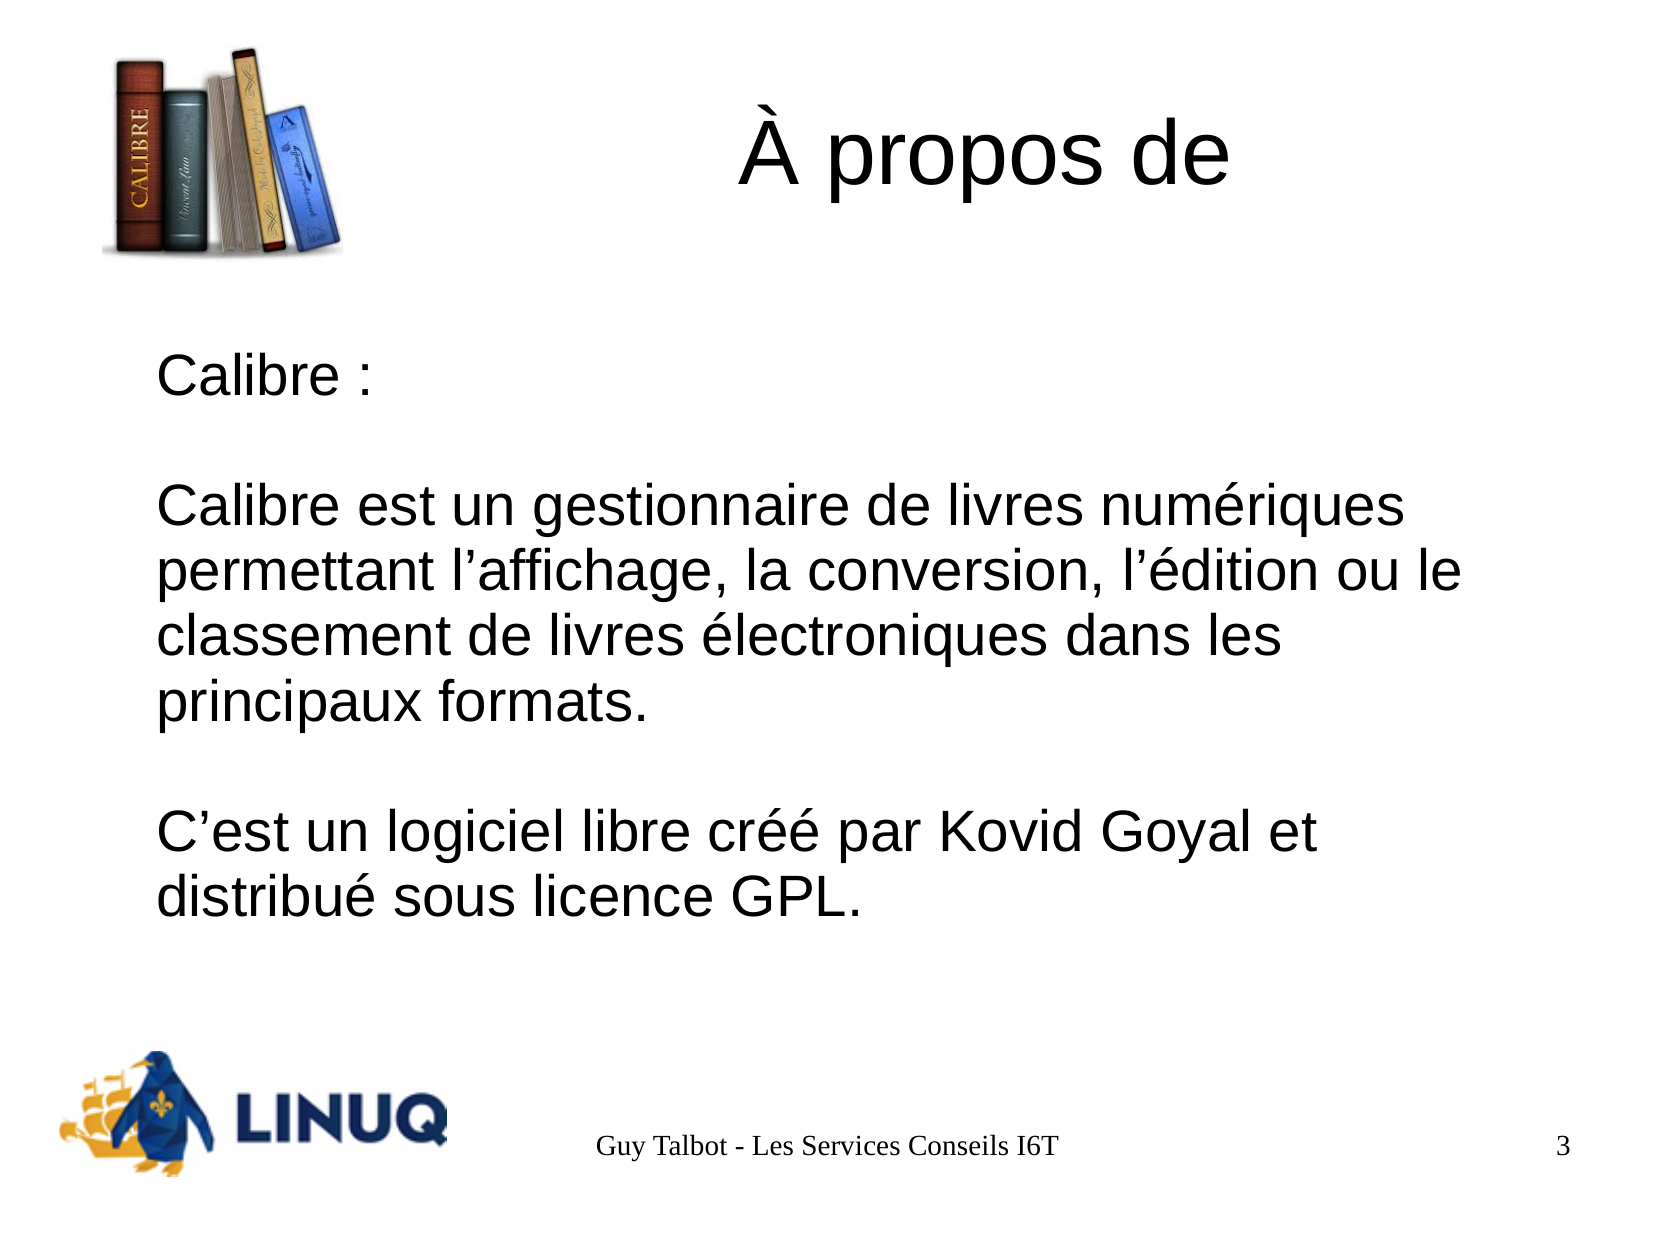

# À propos de
Calibre :
Calibre est un gestionnaire de livres numériques permettant l’affichage, la conversion, l’édition ou le classement de livres électroniques dans les principaux formats.
C’est un logiciel libre créé par Kovid Goyal et distribué sous licence GPL.
Guy Talbot - Les Services Conseils I6T
3